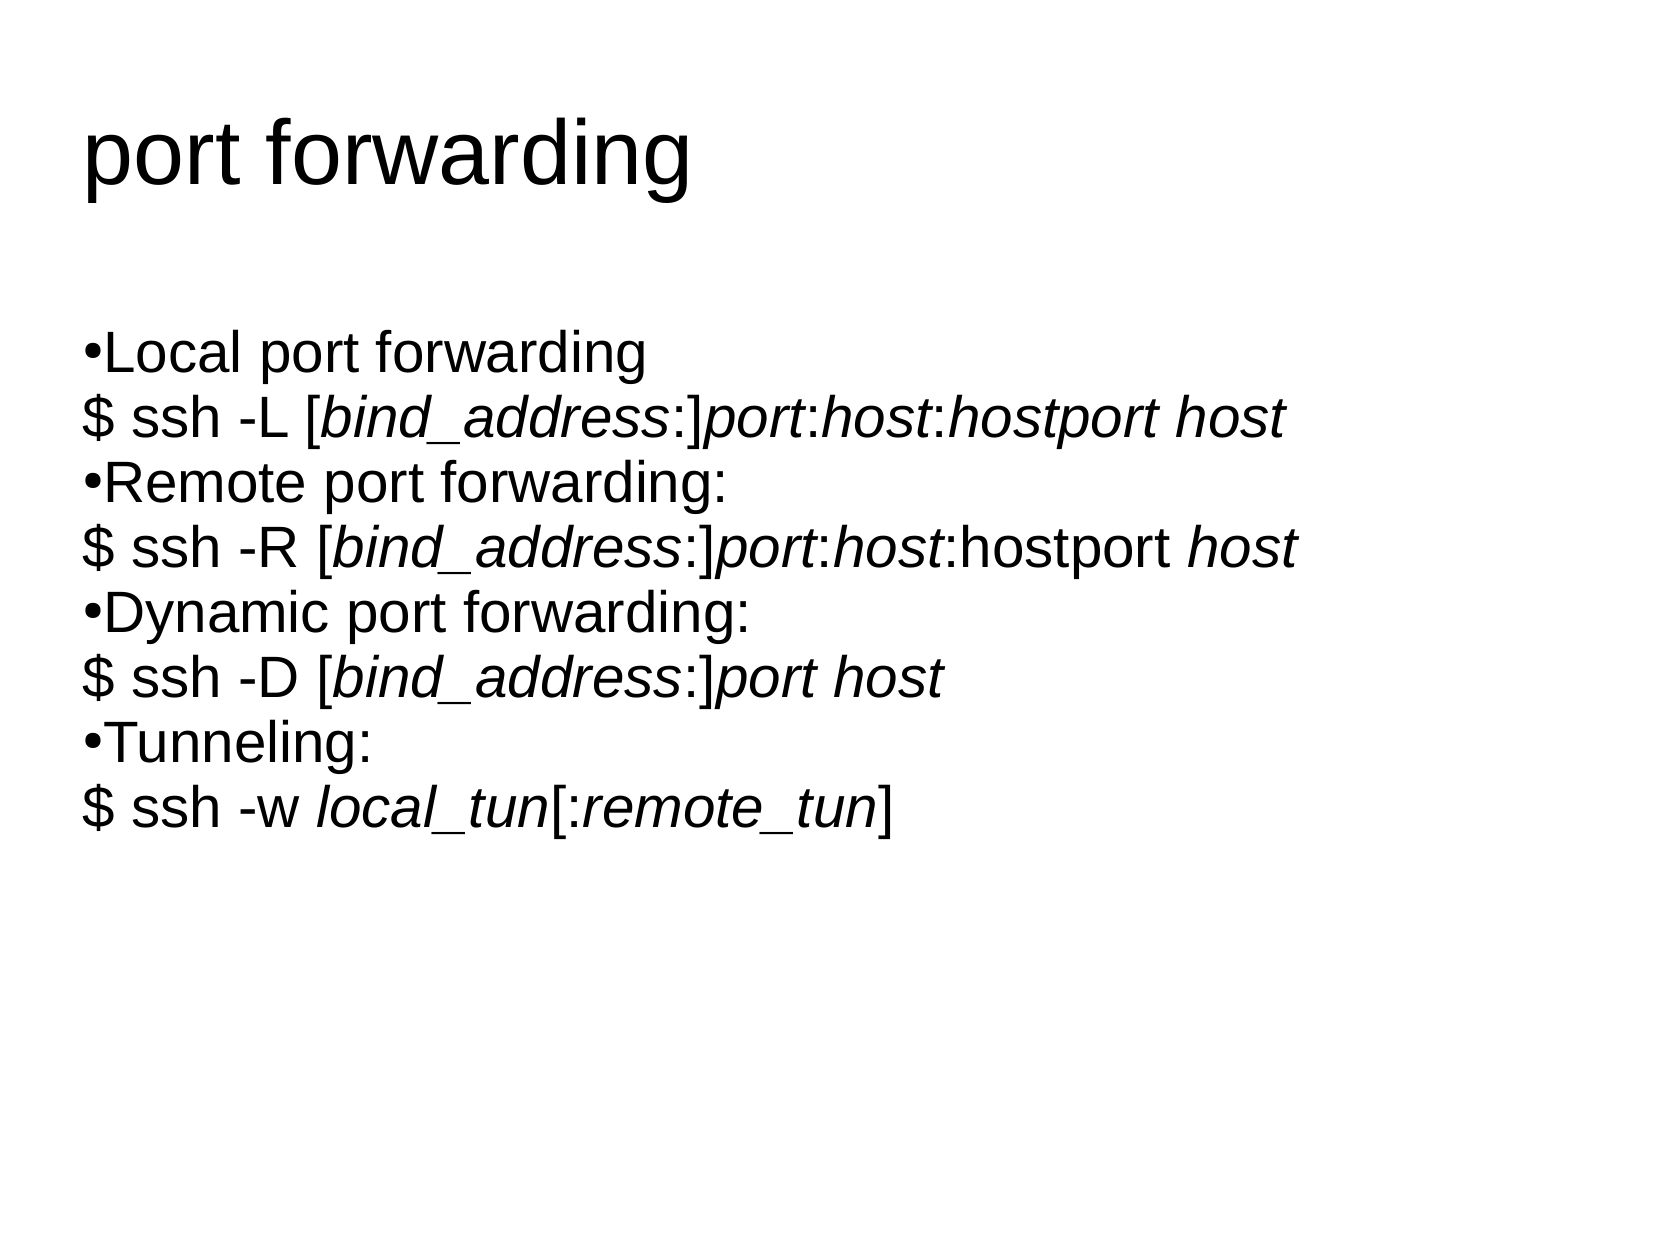

# port forwarding
Local port forwarding
$ ssh -L [bind_address:]port:host:hostport host
Remote port forwarding:
$ ssh -R [bind_address:]port:host:hostport host
Dynamic port forwarding:
$ ssh -D [bind_address:]port host
Tunneling:
$ ssh -w local_tun[:remote_tun]